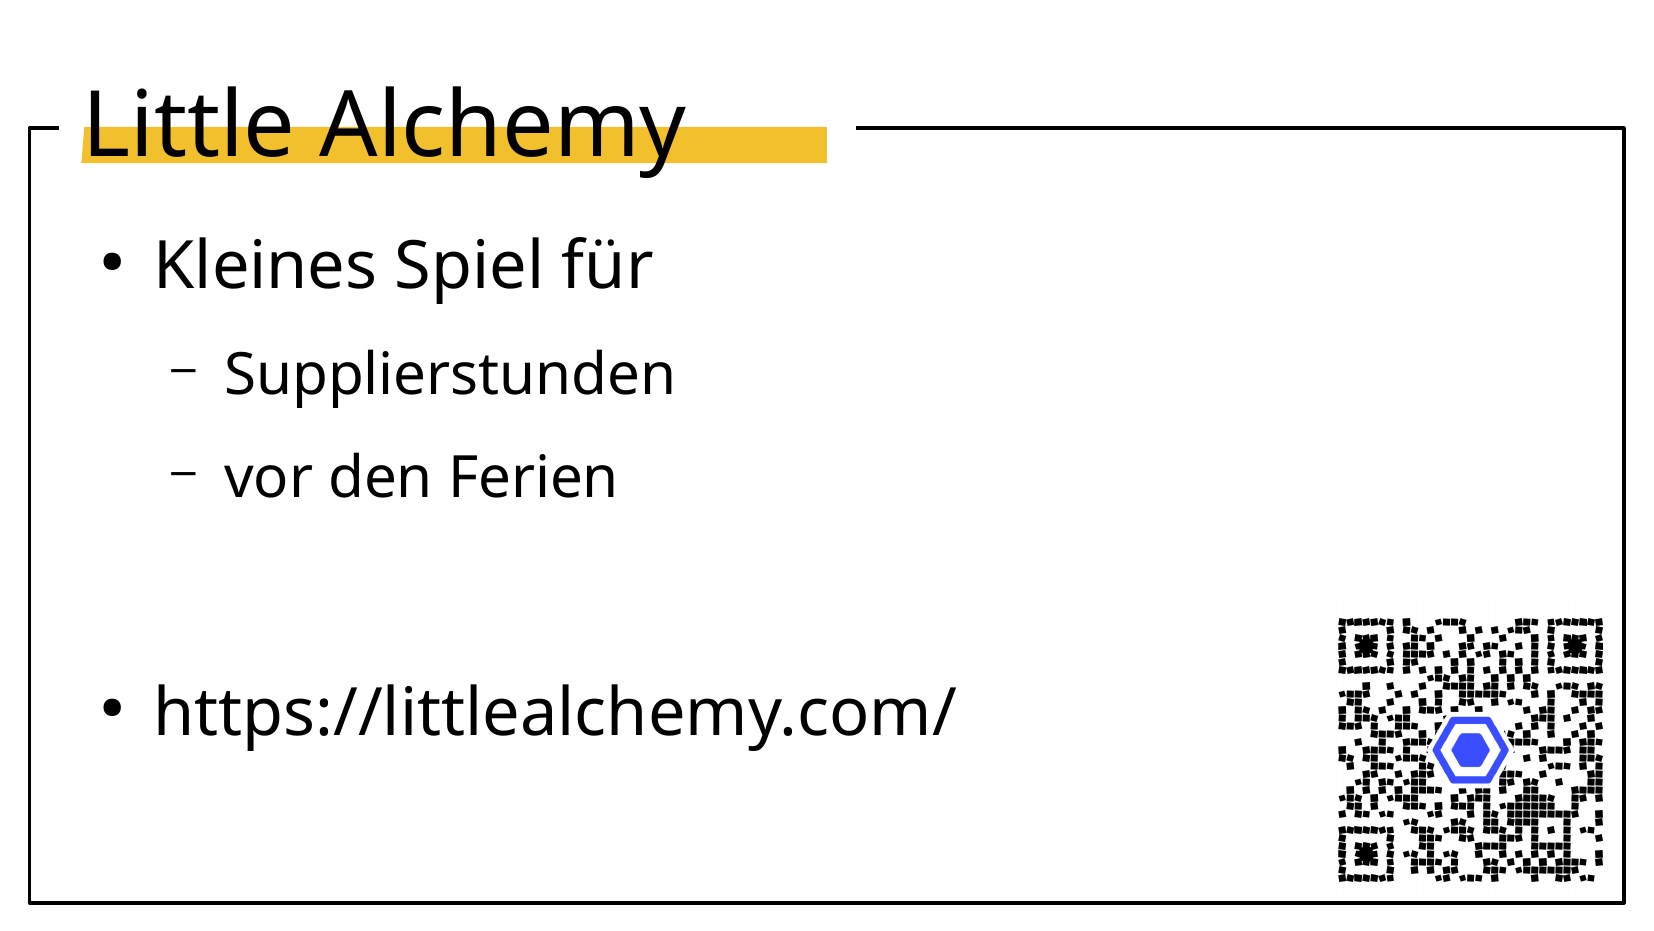

# Little Alchemy
Kleines Spiel für
Supplierstunden
vor den Ferien
https://littlealchemy.com/